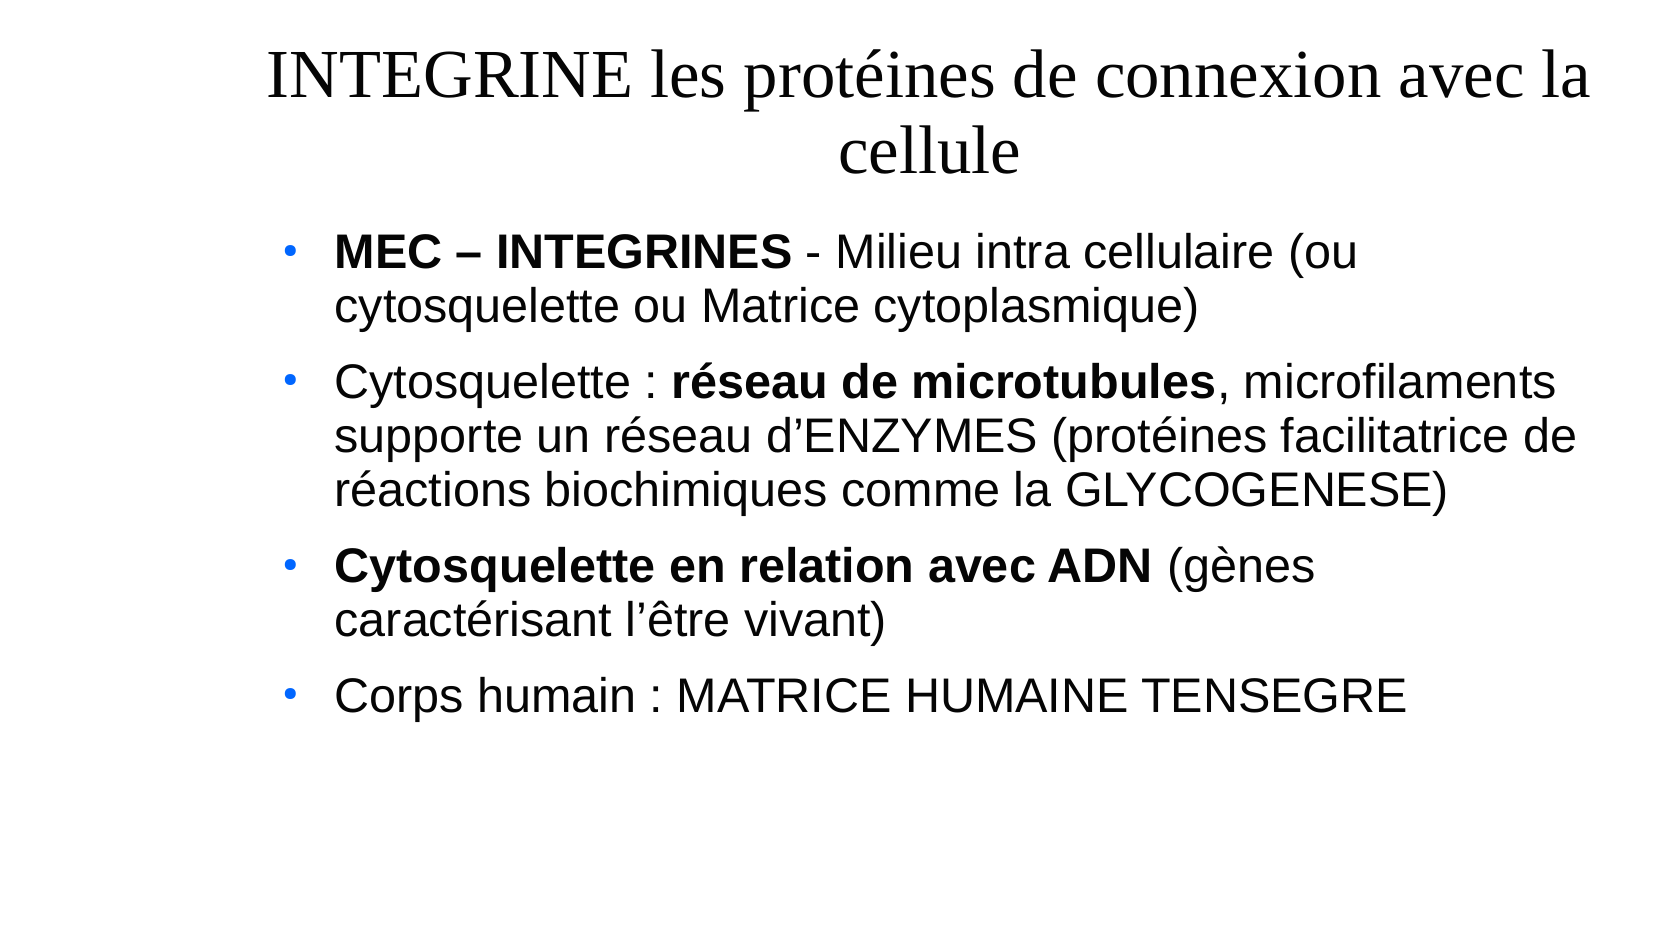

# INTEGRINE les protéines de connexion avec la cellule
MEC – INTEGRINES - Milieu intra cellulaire (ou cytosquelette ou Matrice cytoplasmique)
Cytosquelette : réseau de microtubules, microfilaments supporte un réseau d’ENZYMES (protéines facilitatrice de réactions biochimiques comme la GLYCOGENESE)
Cytosquelette en relation avec ADN (gènes caractérisant l’être vivant)
Corps humain : MATRICE HUMAINE TENSEGRE
Le tissu conjonctif, par Nicolas Truffart, Ecole Française d'Ashtanga Yoga
23